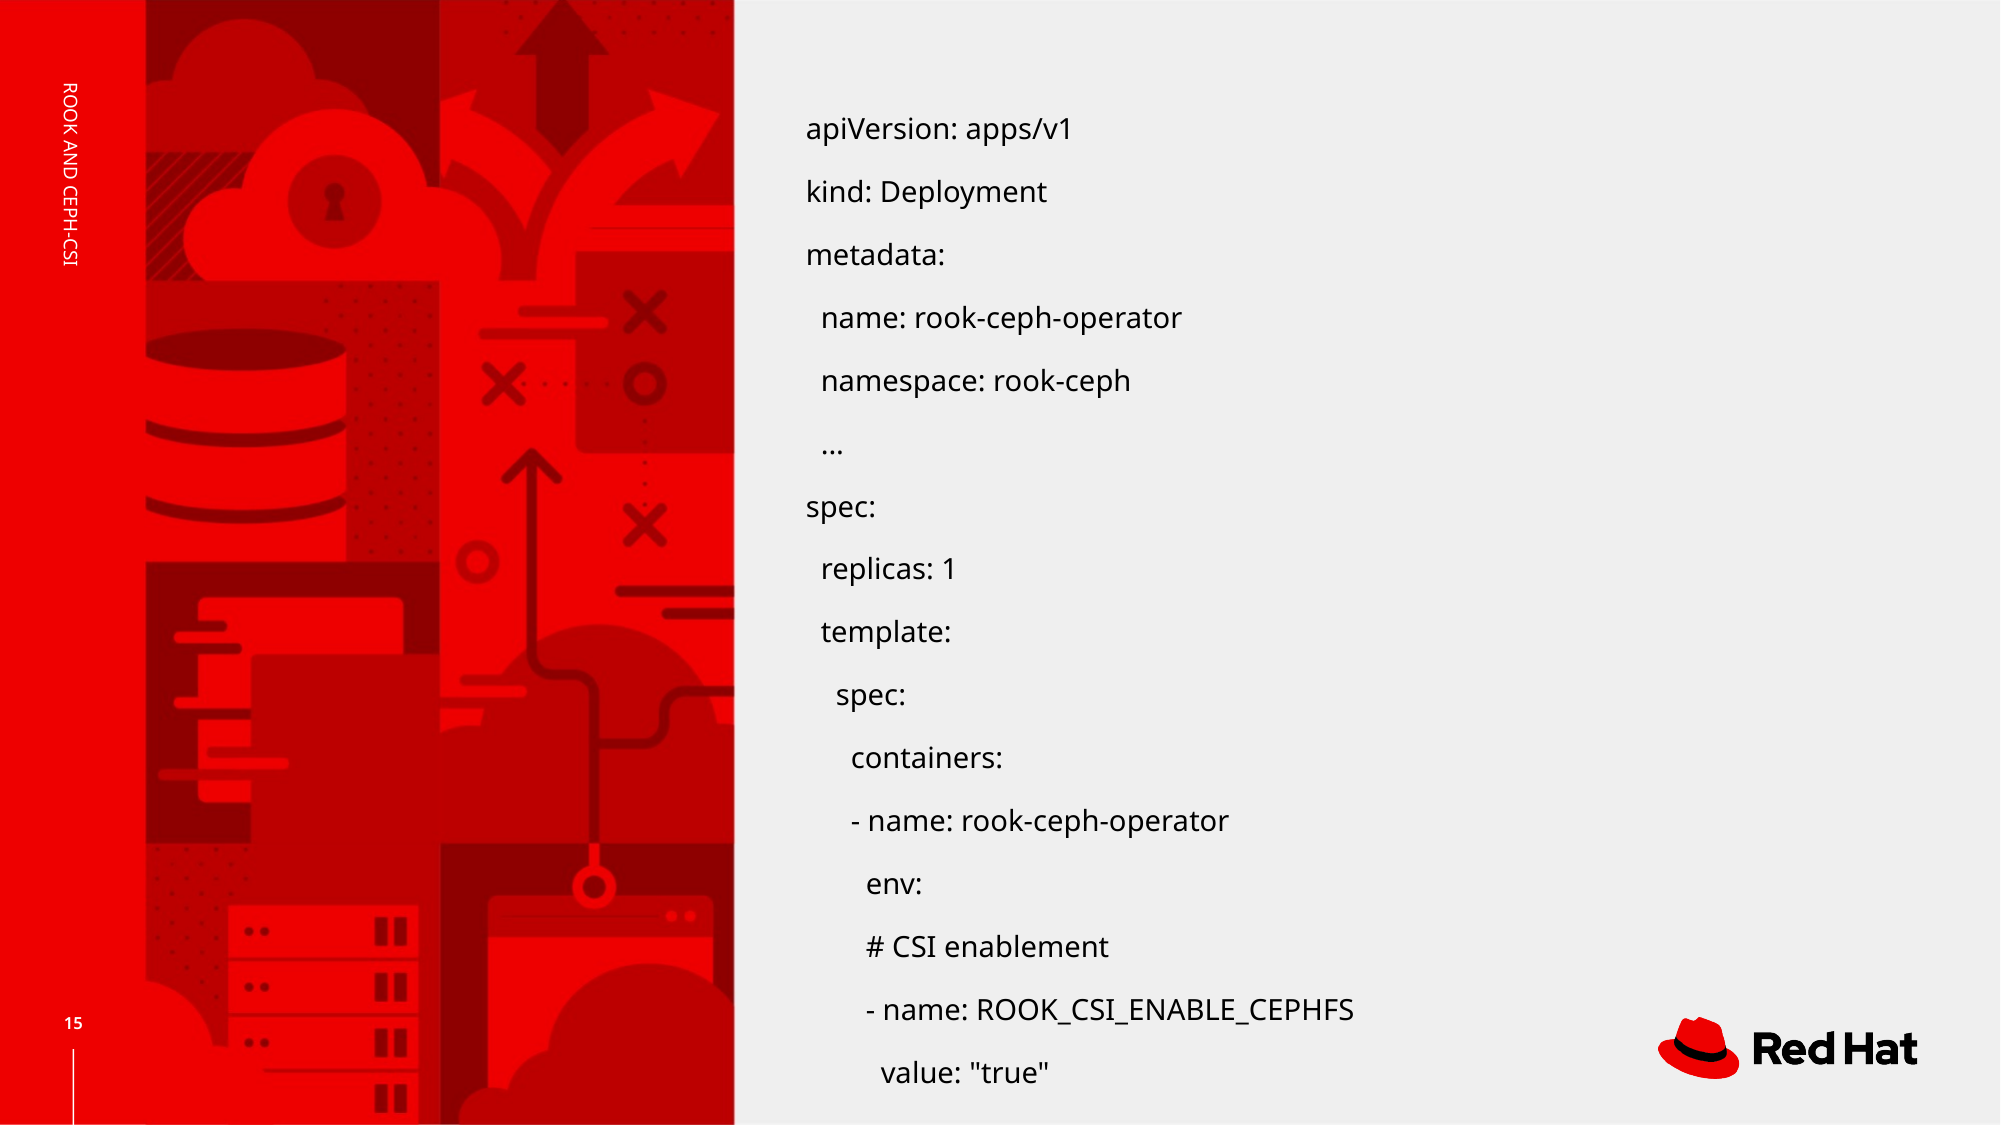

#
apiVersion: apps/v1
kind: Deployment
metadata:
 name: rook-ceph-operator
 namespace: rook-ceph
 ...
spec:
 replicas: 1
 template:
 spec:
 containers:
 - name: rook-ceph-operator
 env:
 # CSI enablement
 - name: ROOK_CSI_ENABLE_CEPHFS
 value: "true"
ROOK AND CEPH-CSI
15